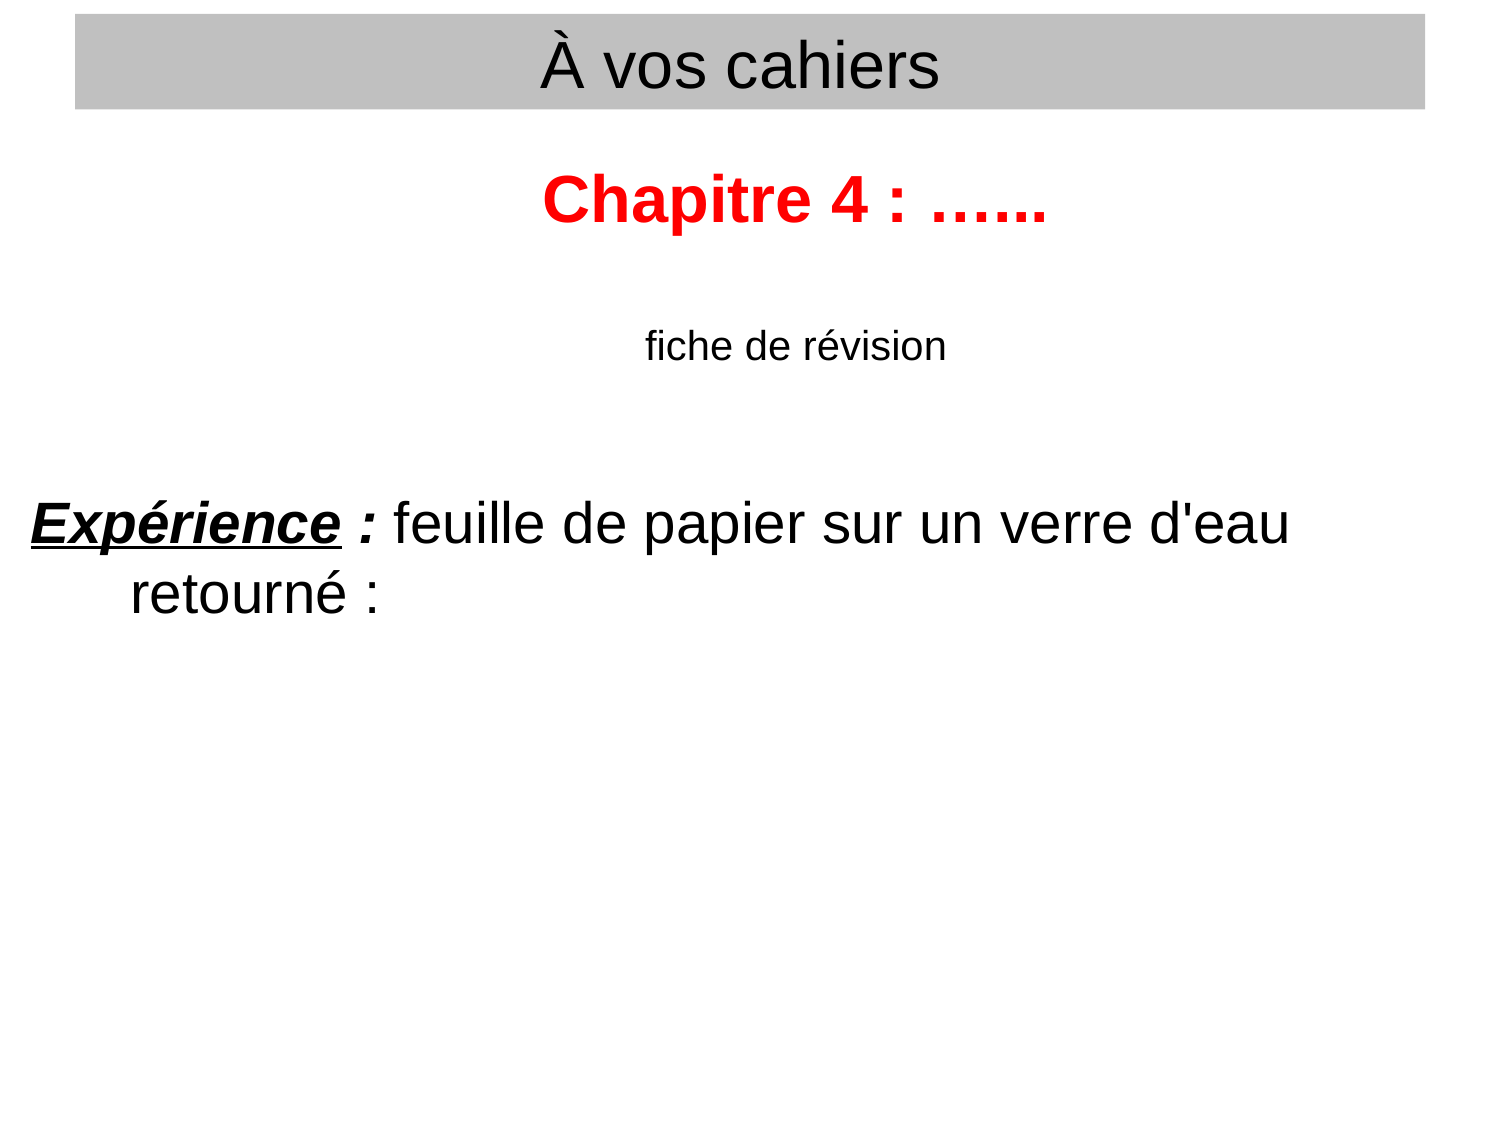

À vos cahiers
# Chapitre 4 : …...
fiche de révision
Expérience : feuille de papier sur un verre d'eau retourné :